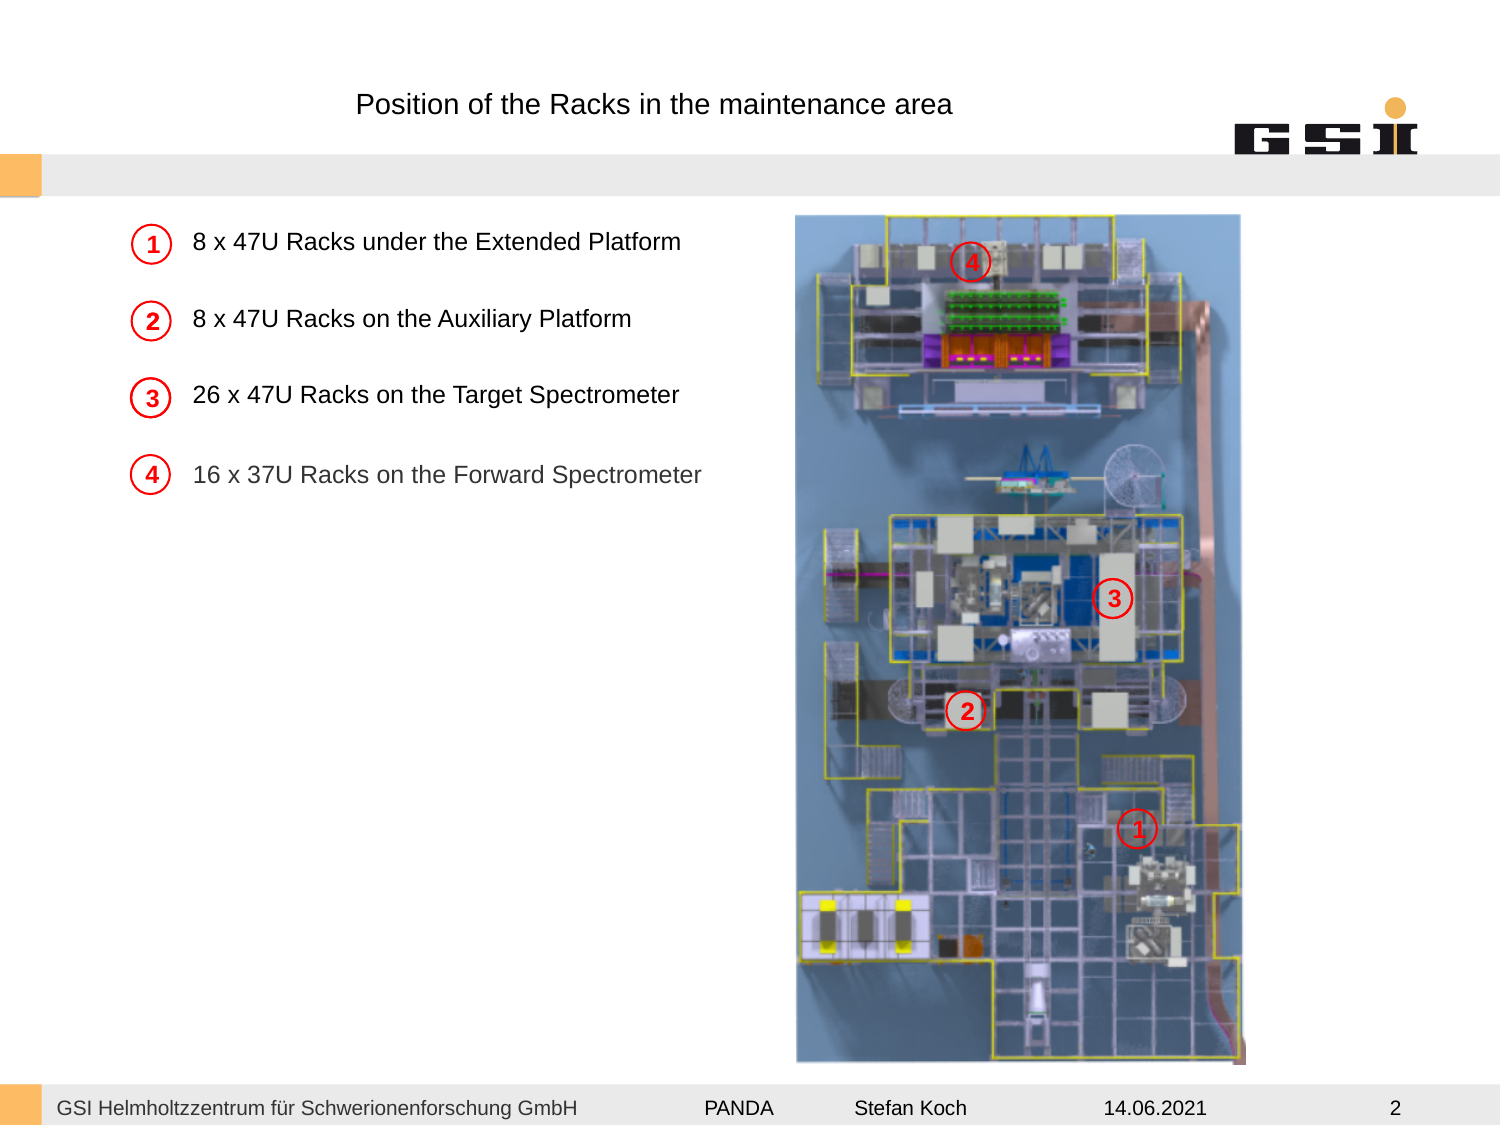

Position of the Racks in the maintenance area
8 x 47U Racks under the Extended Platform
1
4
8 x 47U Racks on the Auxiliary Platform
2
2
26 x 47U Racks on the Target Spectrometer
3
4
16 x 37U Racks on the Forward Spectrometer
3
2
2
1